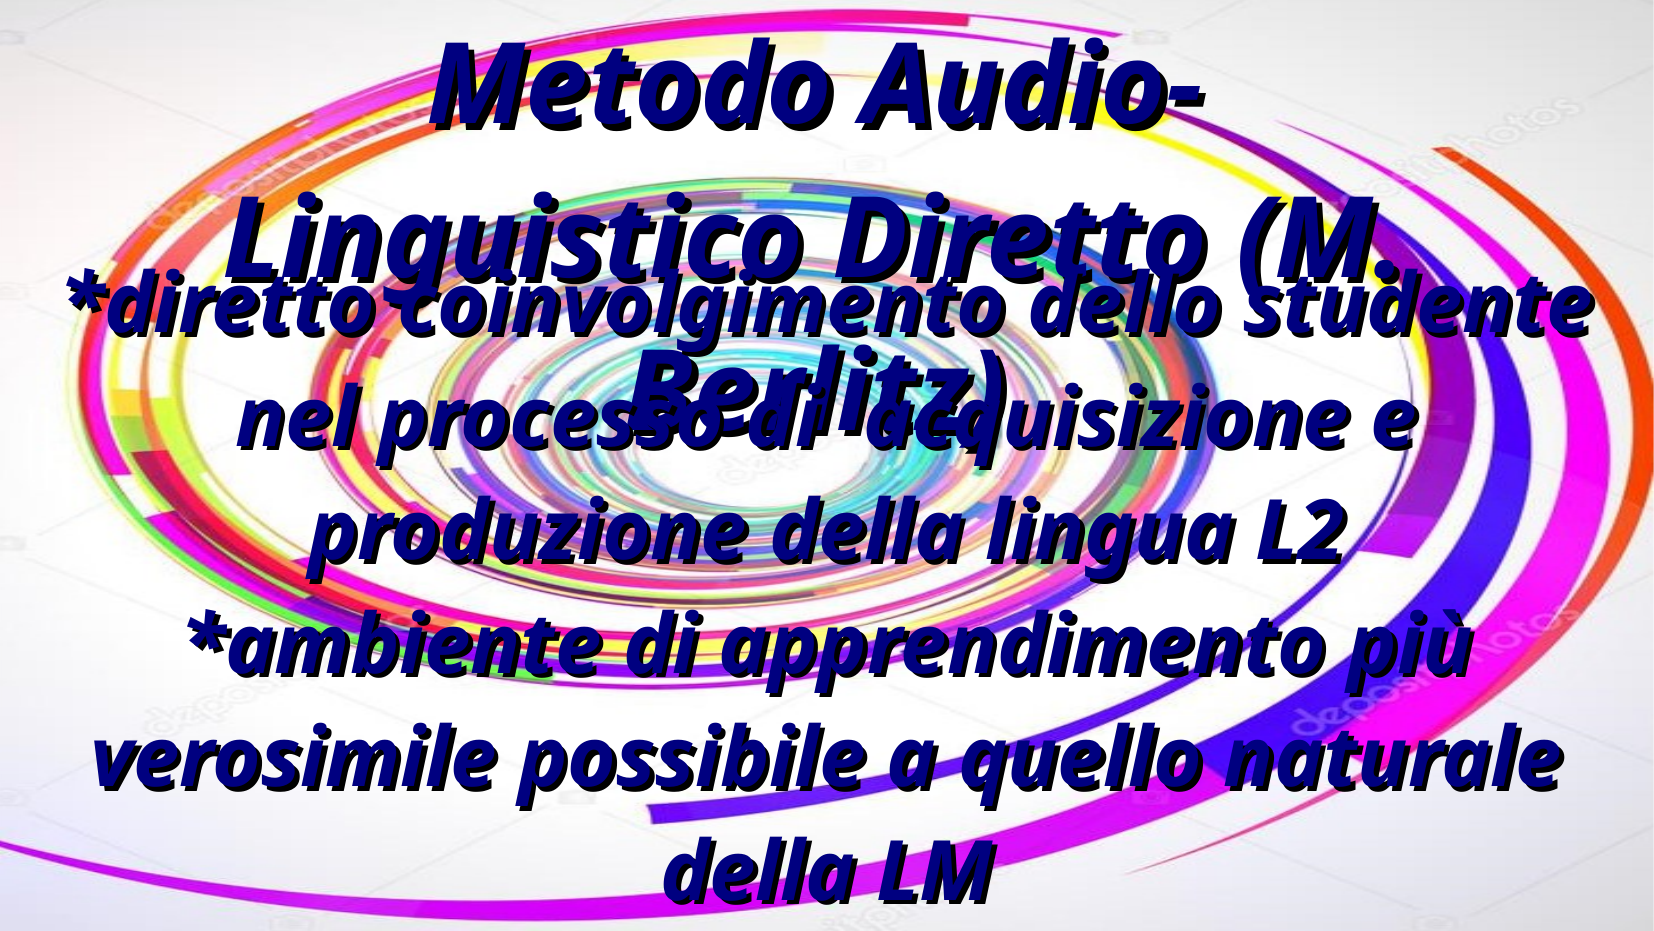

Metodo Audio-Linguistico Diretto (M. Berlitz)
*diretto coinvolgimento dello studente nel processo di acquisizione e produzione della lingua L2
*ambiente di apprendimento più verosimile possibile a quello naturale della LM
*comunicazione interattiva
*grammatica presentata in maniera induttiva
*attenzione alla pronuncia
*uso della tecnologia per fini didattici